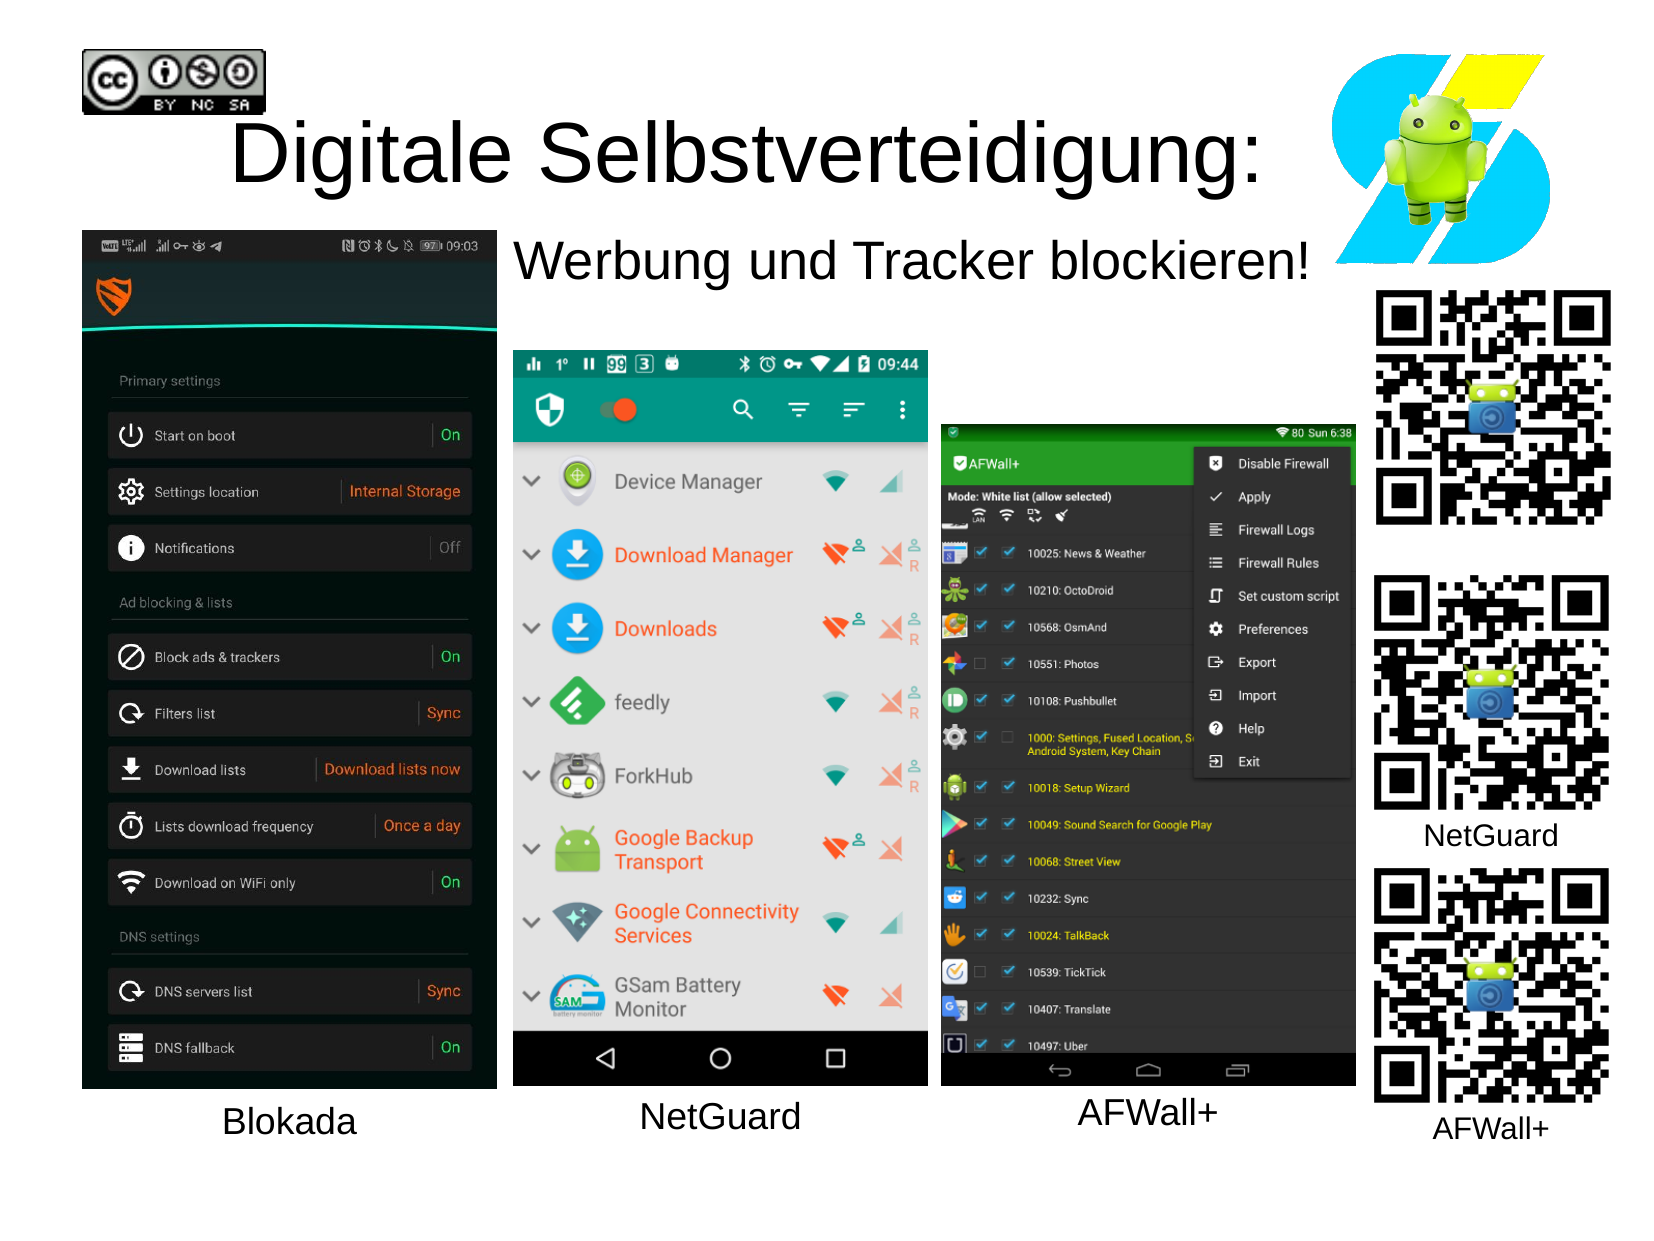

# Digitale Selbstverteidigung:
Blokada
Werbung und Tracker blockieren!
NetGuard
AFWall+
NetGuard
AFWall+